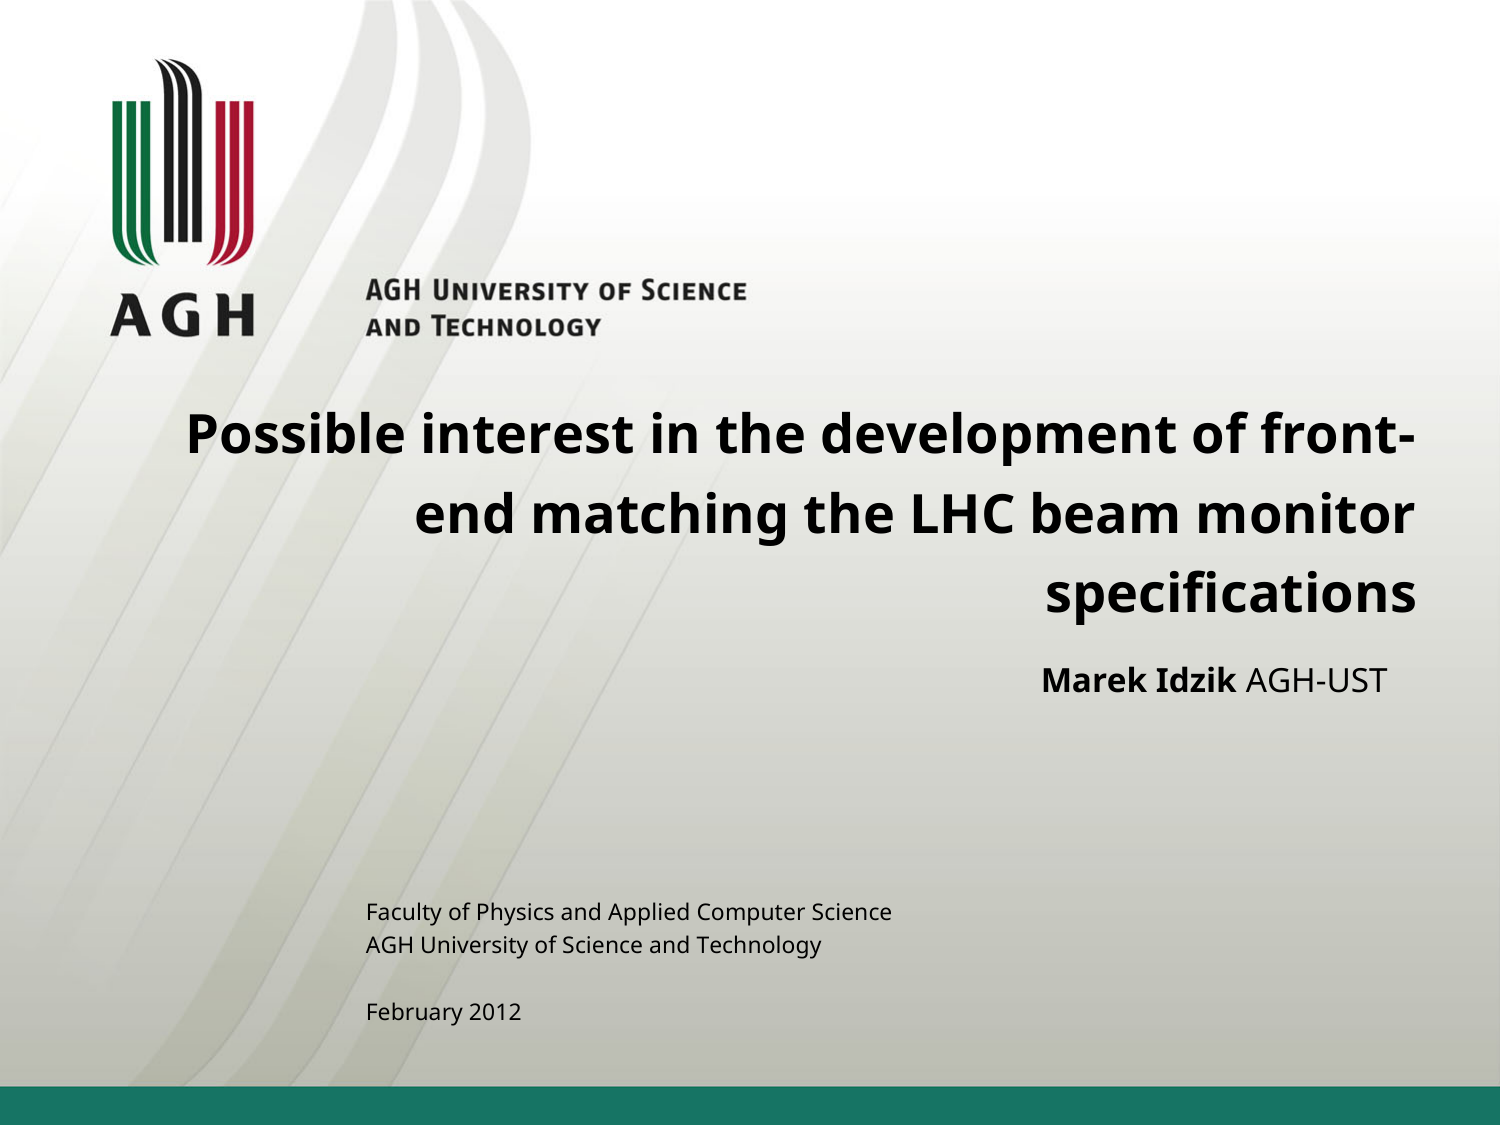

# Possible interest in the development of front-end matching the LHC beam monitor specifications
Marek Idzik AGH-UST
Faculty of Physics and Applied Computer Science
AGH University of Science and Technology
February 2012